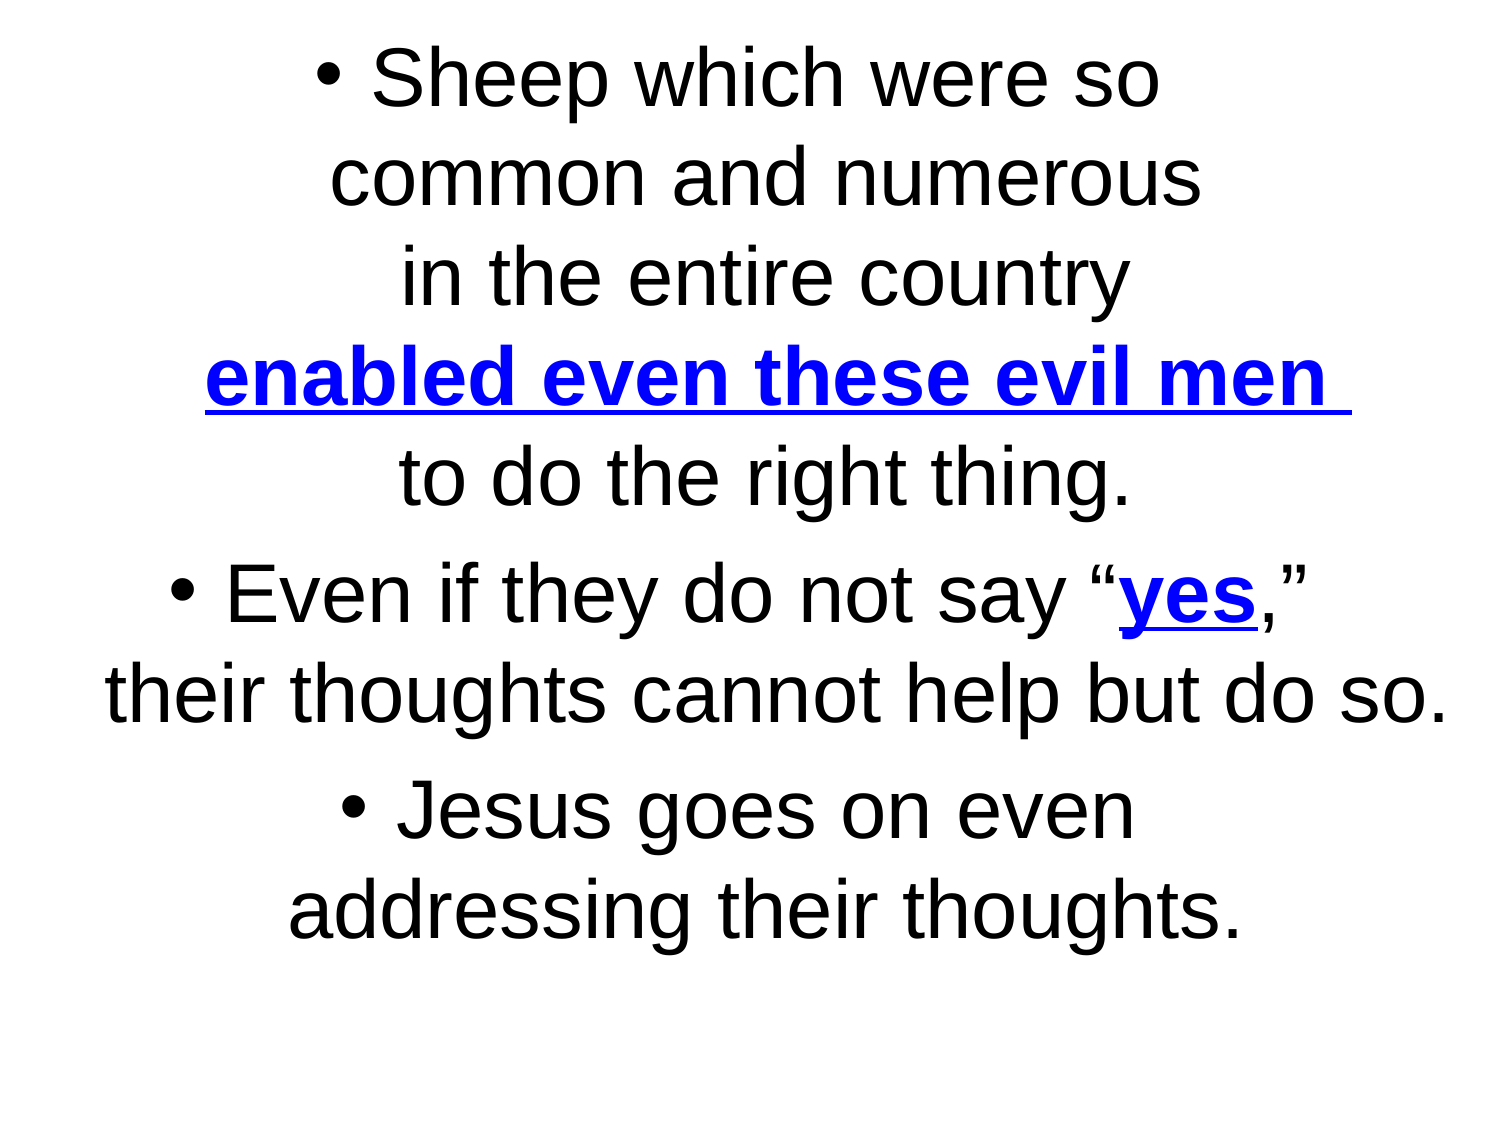

# Sheep which were so common and numerous in the entire country enabled even these evil men to do the right thing.
Even if they do not say “yes,”
their thoughts cannot help but do so.
Jesus goes on even
addressing their thoughts.